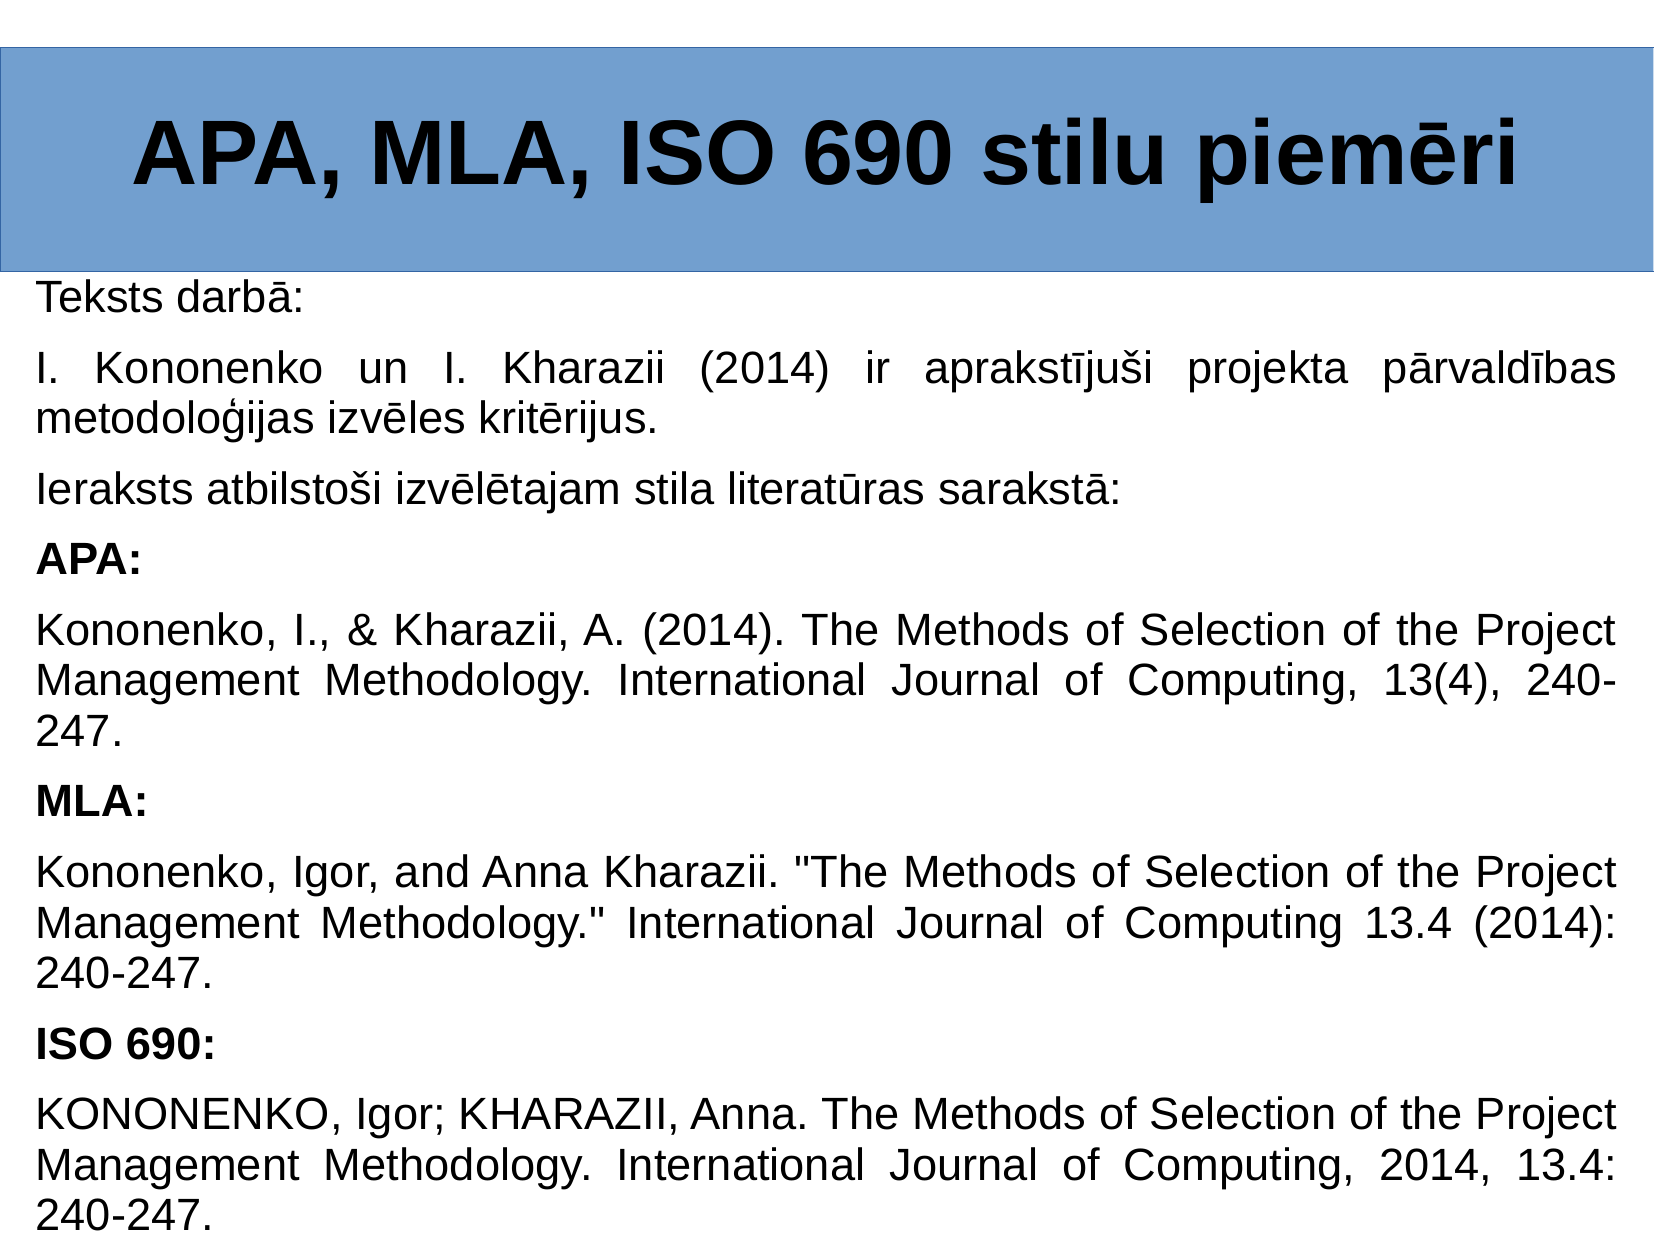

# APA, MLA, ISO 690 stilu piemēri
Teksts darbā:
I. Kononenko un I. Kharazii (2014) ir aprakstījuši projekta pārvaldības metodoloģijas izvēles kritērijus.
Ieraksts atbilstoši izvēlētajam stila literatūras sarakstā:
APA:
Kononenko, I., & Kharazii, A. (2014). The Methods of Selection of the Project Management Methodology. International Journal of Computing, 13(4), 240-247.
MLA:
Kononenko, Igor, and Anna Kharazii. "The Methods of Selection of the Project Management Methodology." International Journal of Computing 13.4 (2014): 240-247.
ISO 690:
KONONENKO, Igor; KHARAZII, Anna. The Methods of Selection of the Project Management Methodology. International Journal of Computing, 2014, 13.4: 240-247.